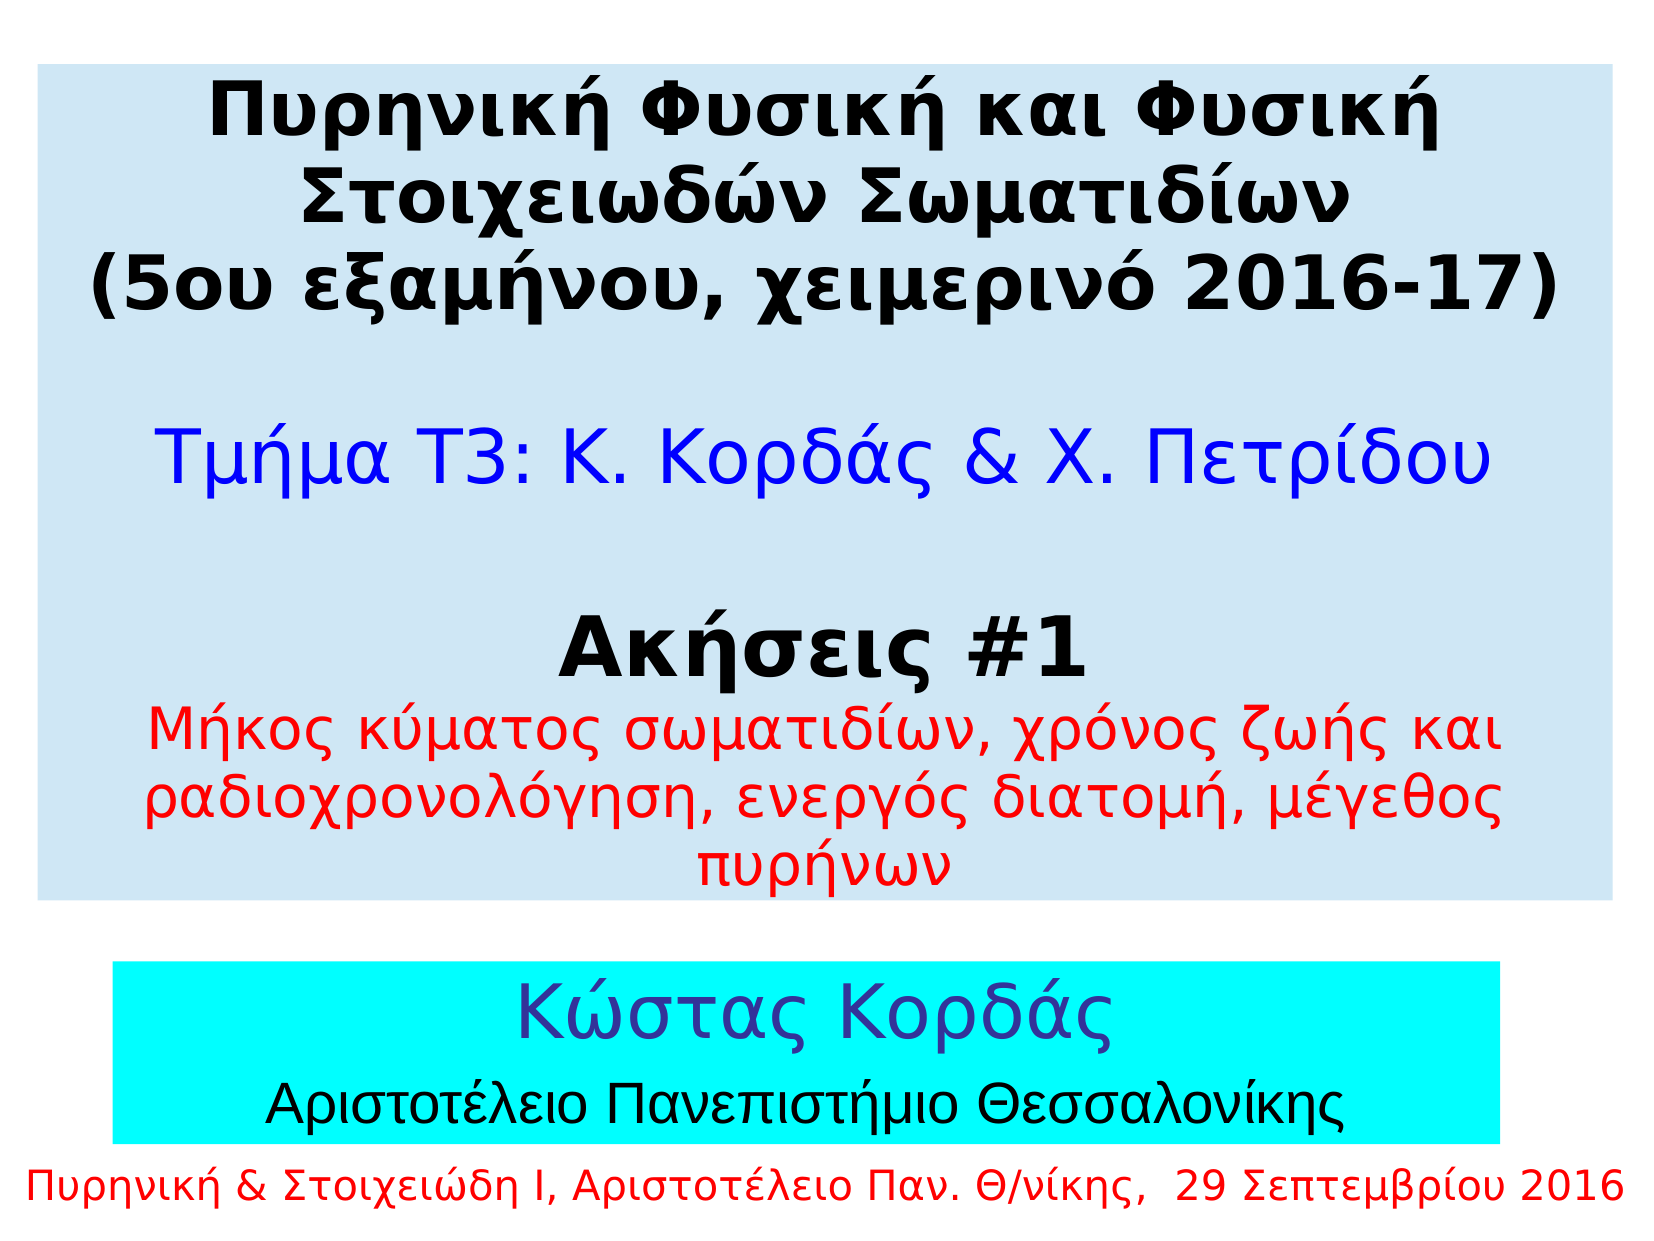

# Πυρηνική Φυσική και Φυσική Στοιχειωδών Σωματιδίων (5ου εξαμήνου, χειμερινό 2016-17) Τμήμα T3: Κ. Κορδάς & X. Πετρίδου Ακήσεις #1 Μήκος κύματος σωματιδίων, χρόνος ζωής και ραδιοχρονολόγηση, ενεργός διατομή, μέγεθος πυρήνων
 Κώστας Κορδάς
Αριστοτέλειο Πανεπιστήμιο Θεσσαλονίκης
Πυρηνική & Στοιχειώδη Ι, Αριστοτέλειο Παν. Θ/νίκης, 29 Σεπτεμβρίου 2016